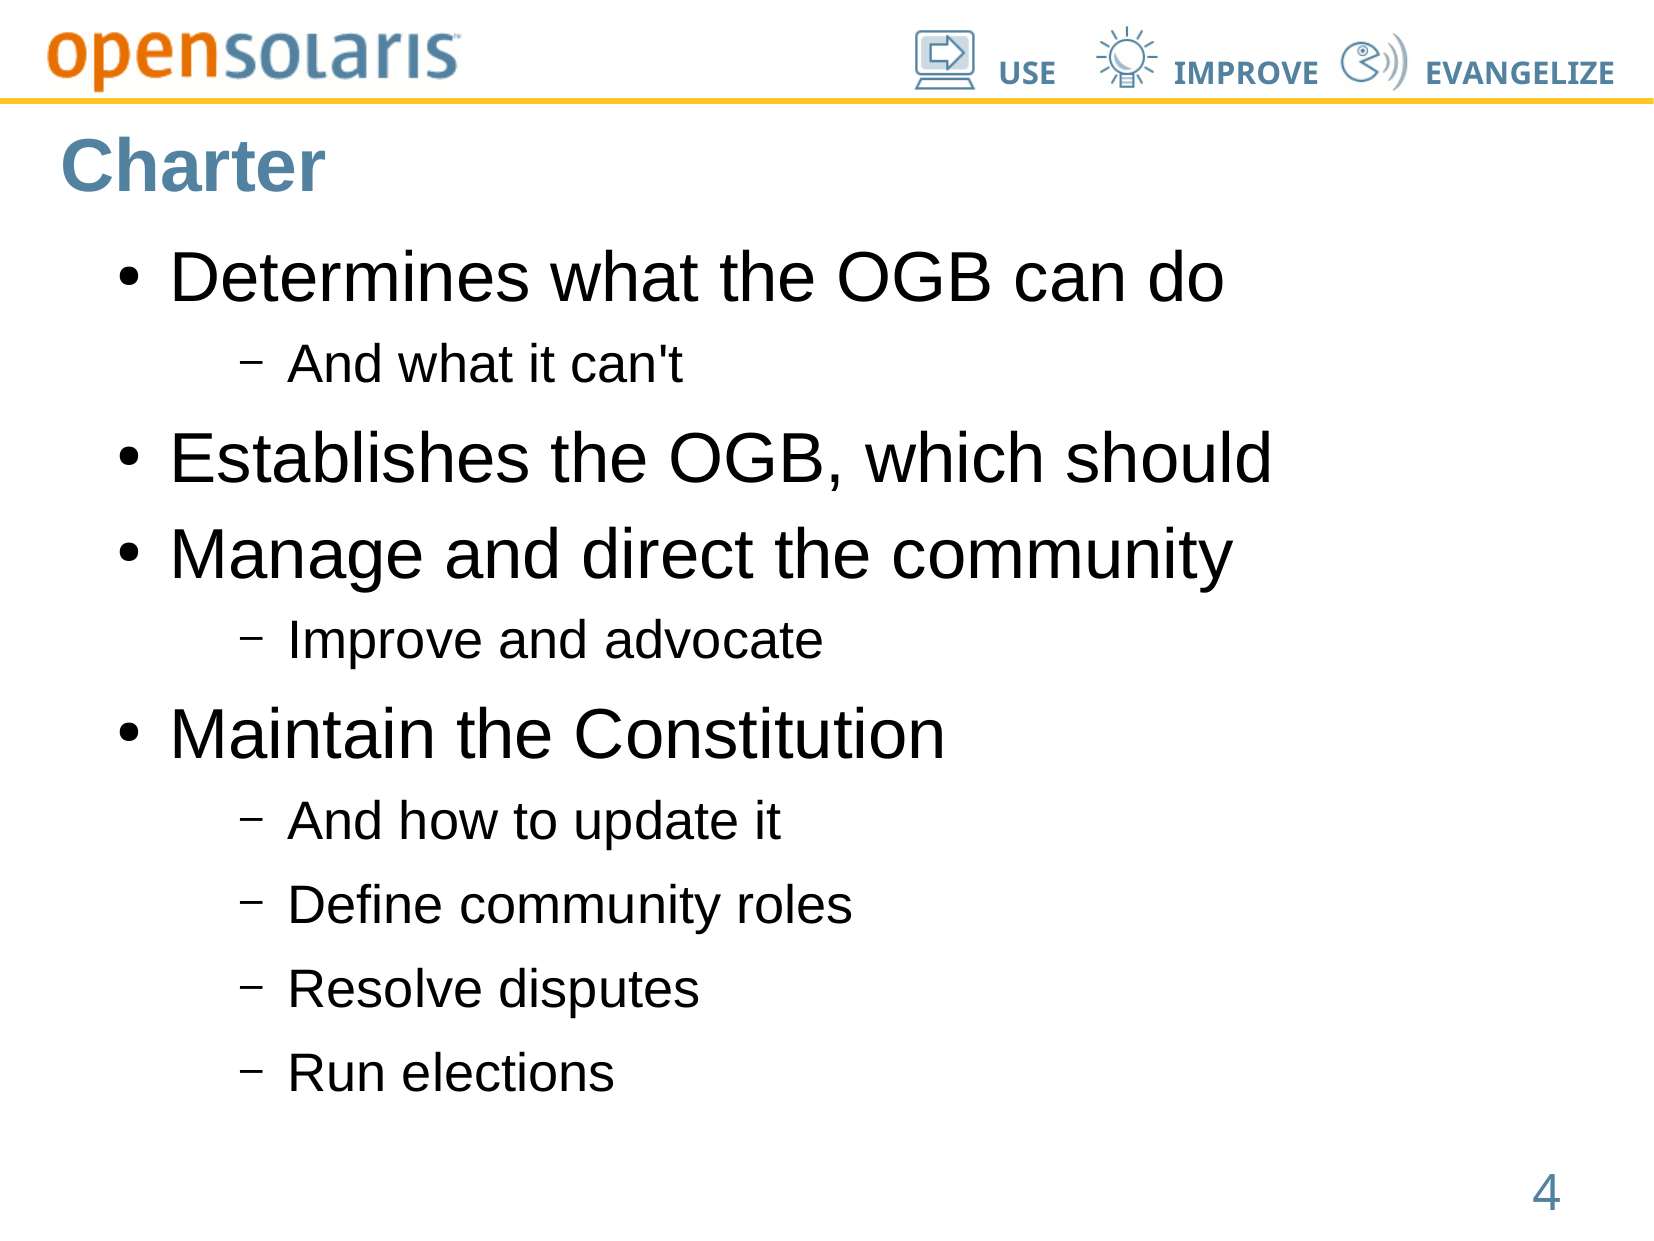

# Charter
Determines what the OGB can do
And what it can't
Establishes the OGB, which should
Manage and direct the community
Improve and advocate
Maintain the Constitution
And how to update it
Define community roles
Resolve disputes
Run elections